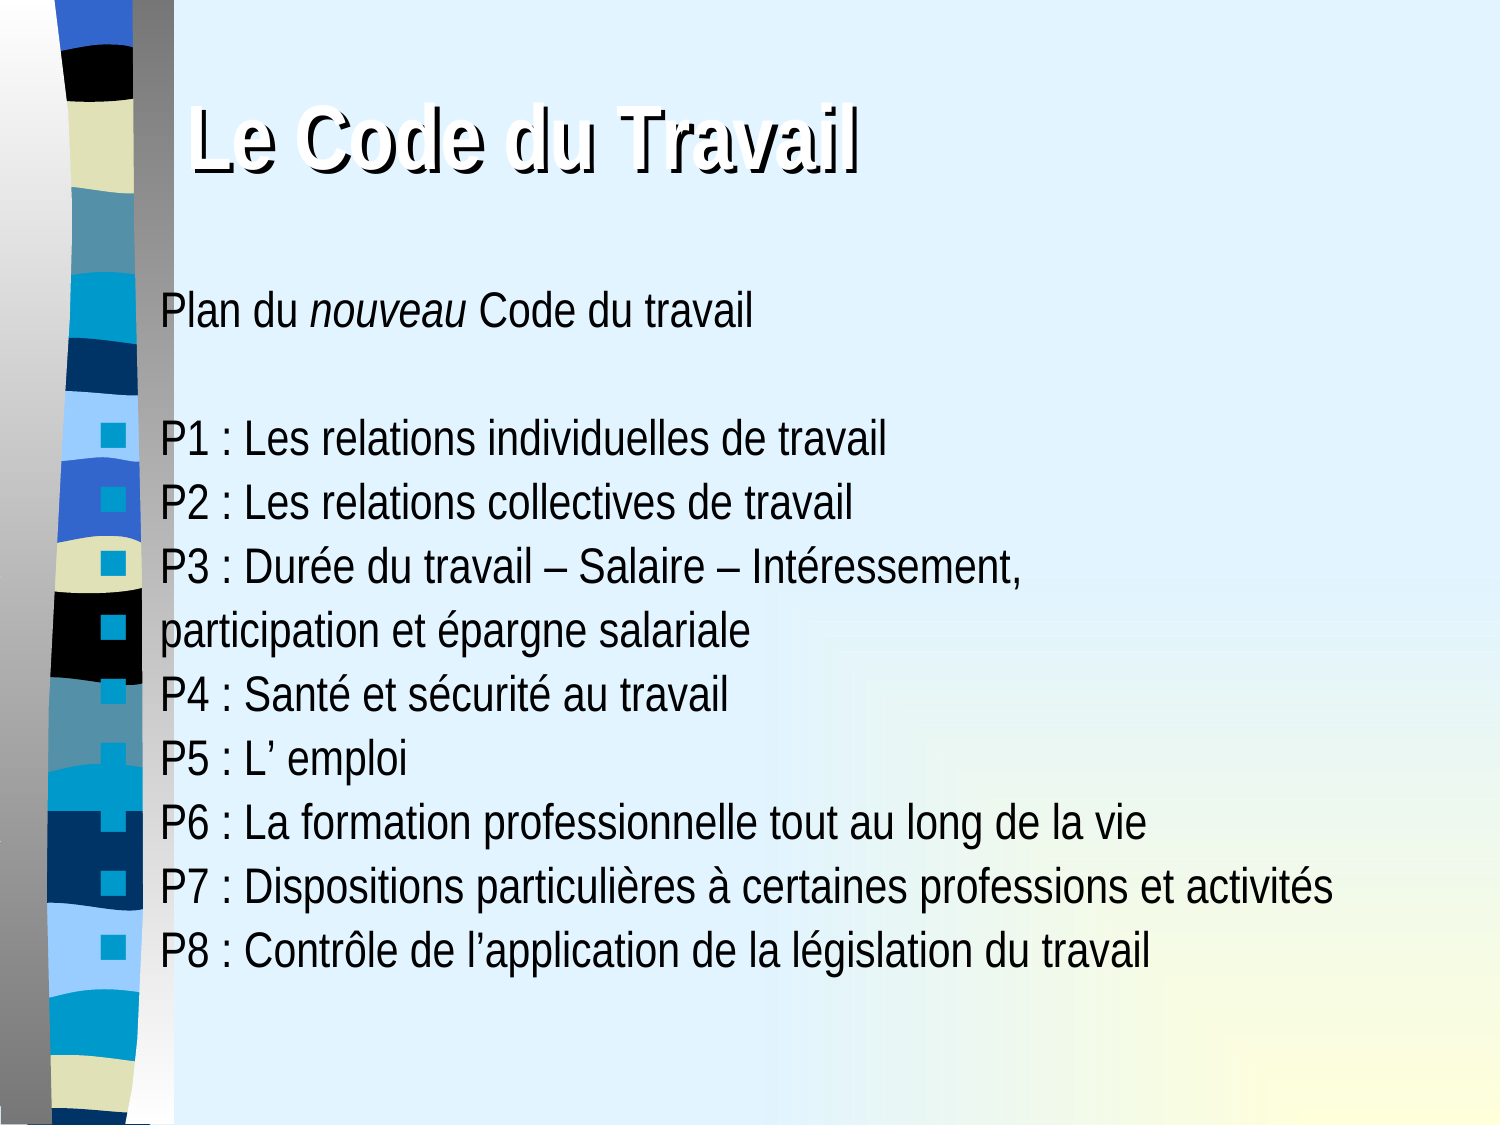

Le Code du Travail
# Plan du nouveau Code du travail
P1 : Les relations individuelles de travail
P2 : Les relations collectives de travail
P3 : Durée du travail – Salaire – Intéressement,
participation et épargne salariale
P4 : Santé et sécurité au travail
P5 : L’ emploi
P6 : La formation professionnelle tout au long de la vie
P7 : Dispositions particulières à certaines professions et activités
P8 : Contrôle de l’application de la législation du travail